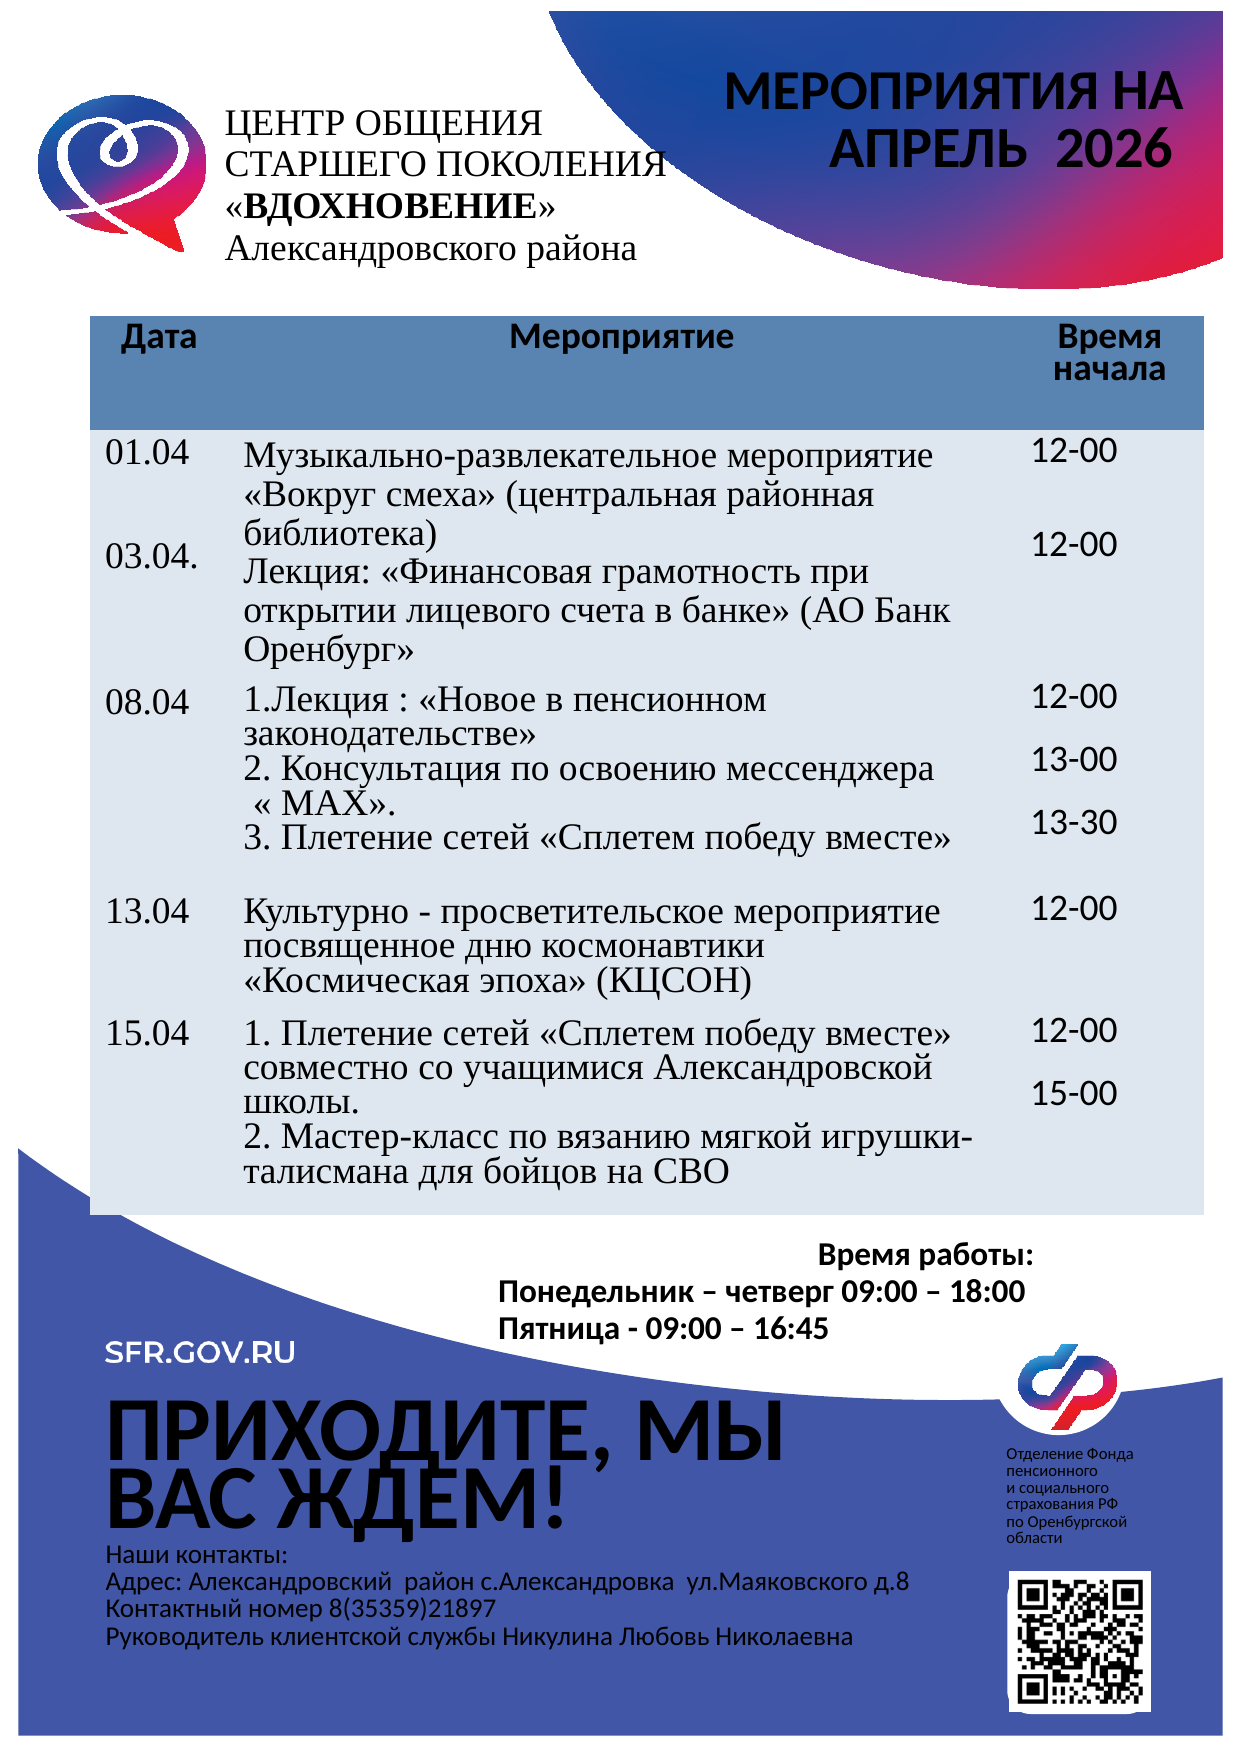

МЕРОПРИЯТИЯ НА АПРЕЛЬ 2026
ЦЕНТР ОБЩЕНИЯ СТАРШЕГО ПОКОЛЕНИЯ «ВДОХНОВЕНИЕ» Александровского района
| Дата | Мероприятие | Время начала |
| --- | --- | --- |
| 01.04 03.04. | Музыкально-развлекательное мероприятие «Вокруг смеха» (центральная районная библиотека) Лекция: «Финансовая грамотность при открытии лицевого счета в банке» (АО Банк Оренбург» | 12-00 12-00 |
| 08.04 | 1.Лекция : «Новое в пенсионном законодательстве» 2. Консультация по освоению мессенджера « МАХ». 3. Плетение сетей «Сплетем победу вместе» | 12-00 13-00 13-30 |
| 13.04 | Культурно - просветительское мероприятие посвященное дню космонавтики «Космическая эпоха» (КЦСОН) | 12-00 |
| 15.04 | 1. Плетение сетей «Сплетем победу вместе» совместно со учащимися Александровской школы. 2. Мастер-класс по вязанию мягкой игрушки-талисмана для бойцов на СВО | 12-00 15-00 |
Время работы: Понедельник – четверг 09:00 – 18:00 Пятница - 09:00 – 16:45
ПРИХОДИТЕ, МЫ ВАС ЖДЕМ!
Наши контакты:
Адрес: Александровский район с.Александровка ул.Маяковского д.8
Контактный номер 8(35359)21897
Руководитель клиентской службы Никулина Любовь Николаевна
Отделение Фонда пенсионного
и социального страхования РФ
по Оренбургской области